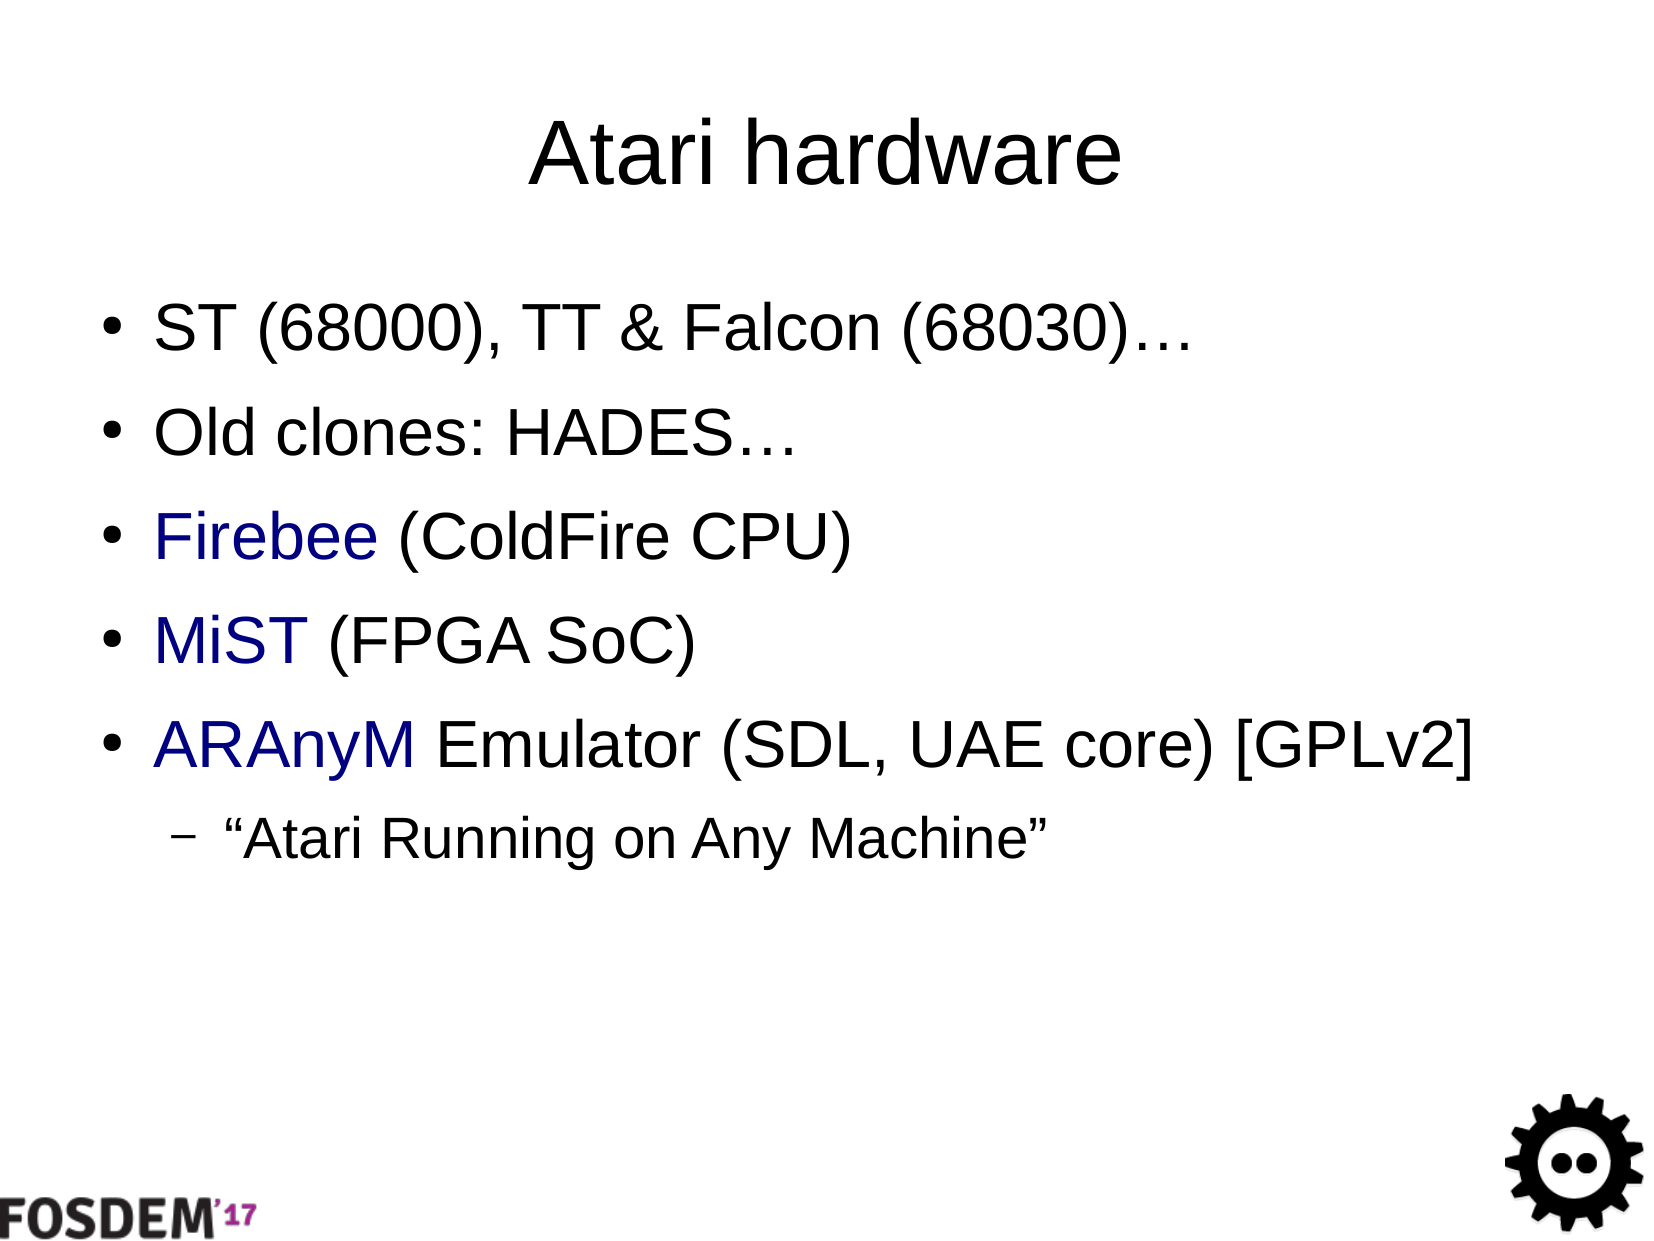

# Atari hardware
ST (68000), TT & Falcon (68030)…
Old clones: HADES…
Firebee (ColdFire CPU)
MiST (FPGA SoC)
ARAnyM Emulator (SDL, UAE core) [GPLv2]
“Atari Running on Any Machine”